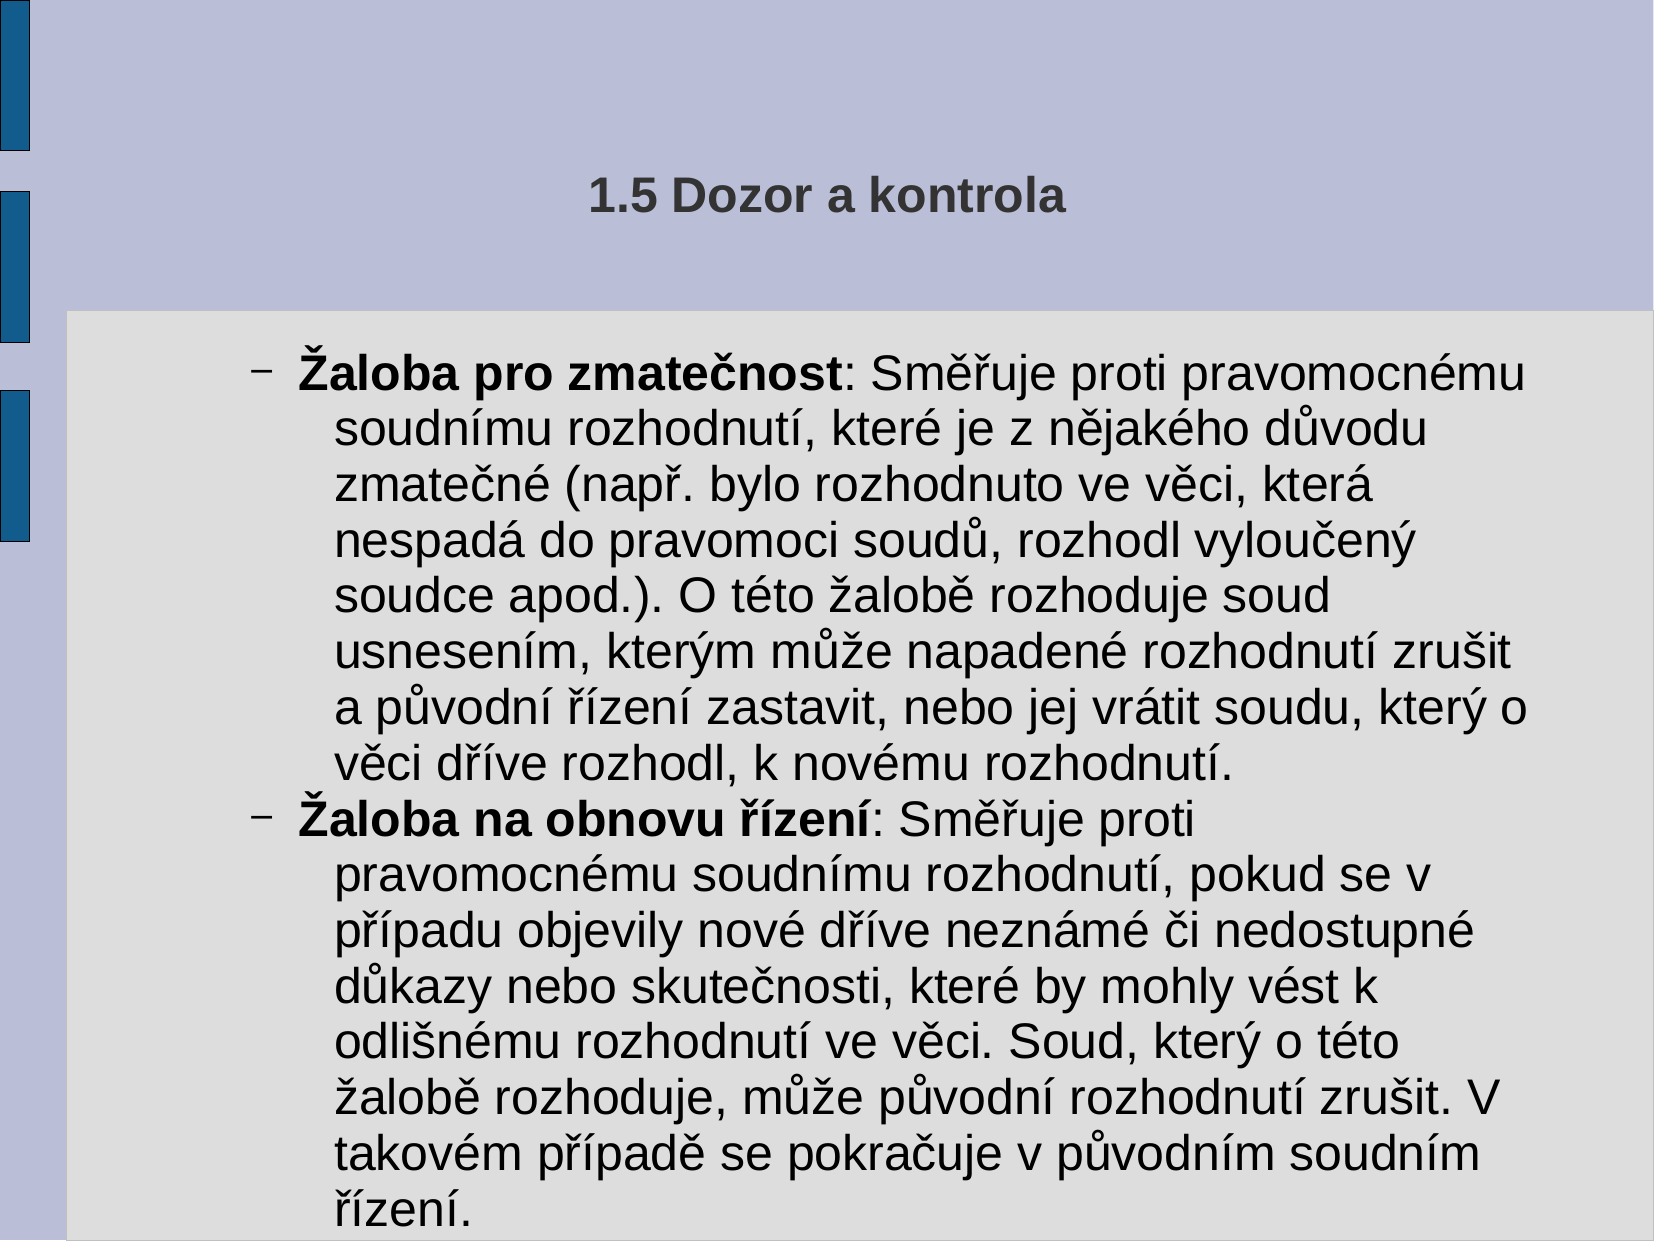

# 1.5 Dozor a kontrola
Žaloba pro zmatečnost: Směřuje proti pravomocnému soudnímu rozhodnutí, které je z nějakého důvodu zmatečné (např. bylo rozhodnuto ve věci, která nespadá do pravomoci soudů, rozhodl vyloučený soudce apod.). O této žalobě rozhoduje soud usnesením, kterým může napadené rozhodnutí zrušit a původní řízení zastavit, nebo jej vrátit soudu, který o věci dříve rozhodl, k novému rozhodnutí.
Žaloba na obnovu řízení: Směřuje proti pravomocnému soudnímu rozhodnutí, pokud se v případu objevily nové dříve neznámé či nedostupné důkazy nebo skutečnosti, které by mohly vést k odlišnému rozhodnutí ve věci. Soud, který o této žalobě rozhoduje, může původní rozhodnutí zrušit. V takovém případě se pokračuje v původním soudním řízení.